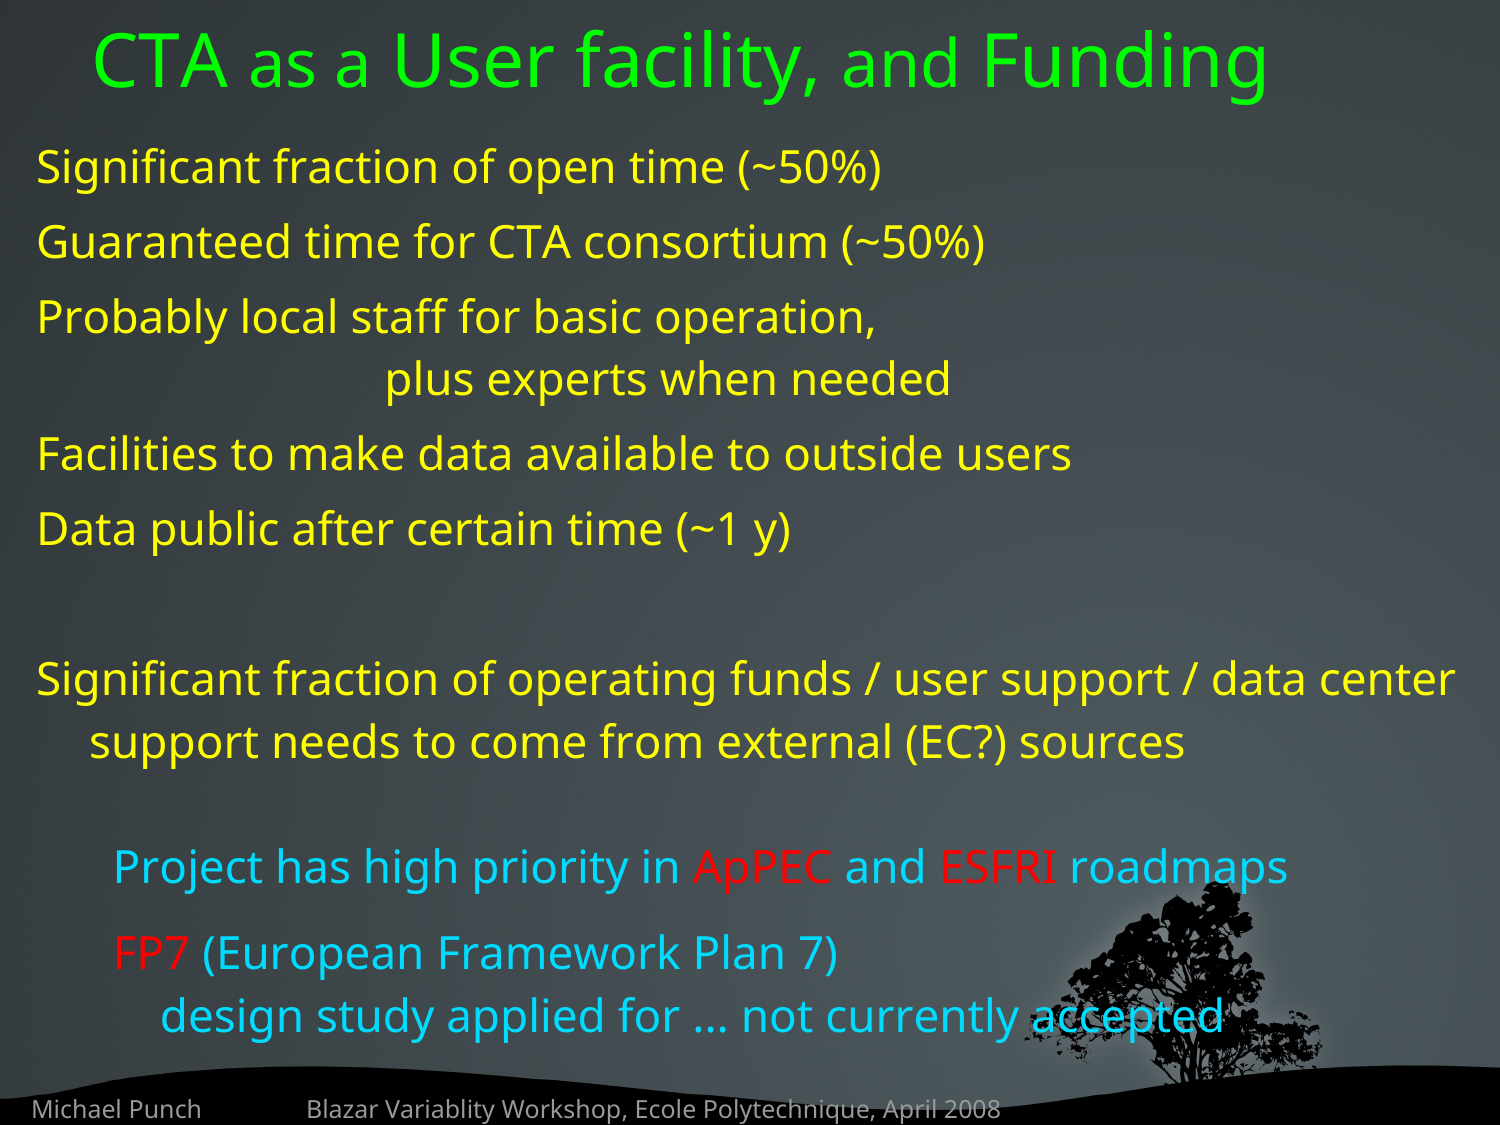

# CTA as a User facility, and Funding
Significant fraction of open time (~50%)
Guaranteed time for CTA consortium (~50%)
Probably local staff for basic operation,
				plus experts when needed
Facilities to make data available to outside users
Data public after certain time (~1 y)
Significant fraction of operating funds / user support / data center support needs to come from external (EC?) sources
Project has high priority in ApPEC and ESFRI roadmaps
FP7 (European Framework Plan 7)
design study applied for ... not currently accepted